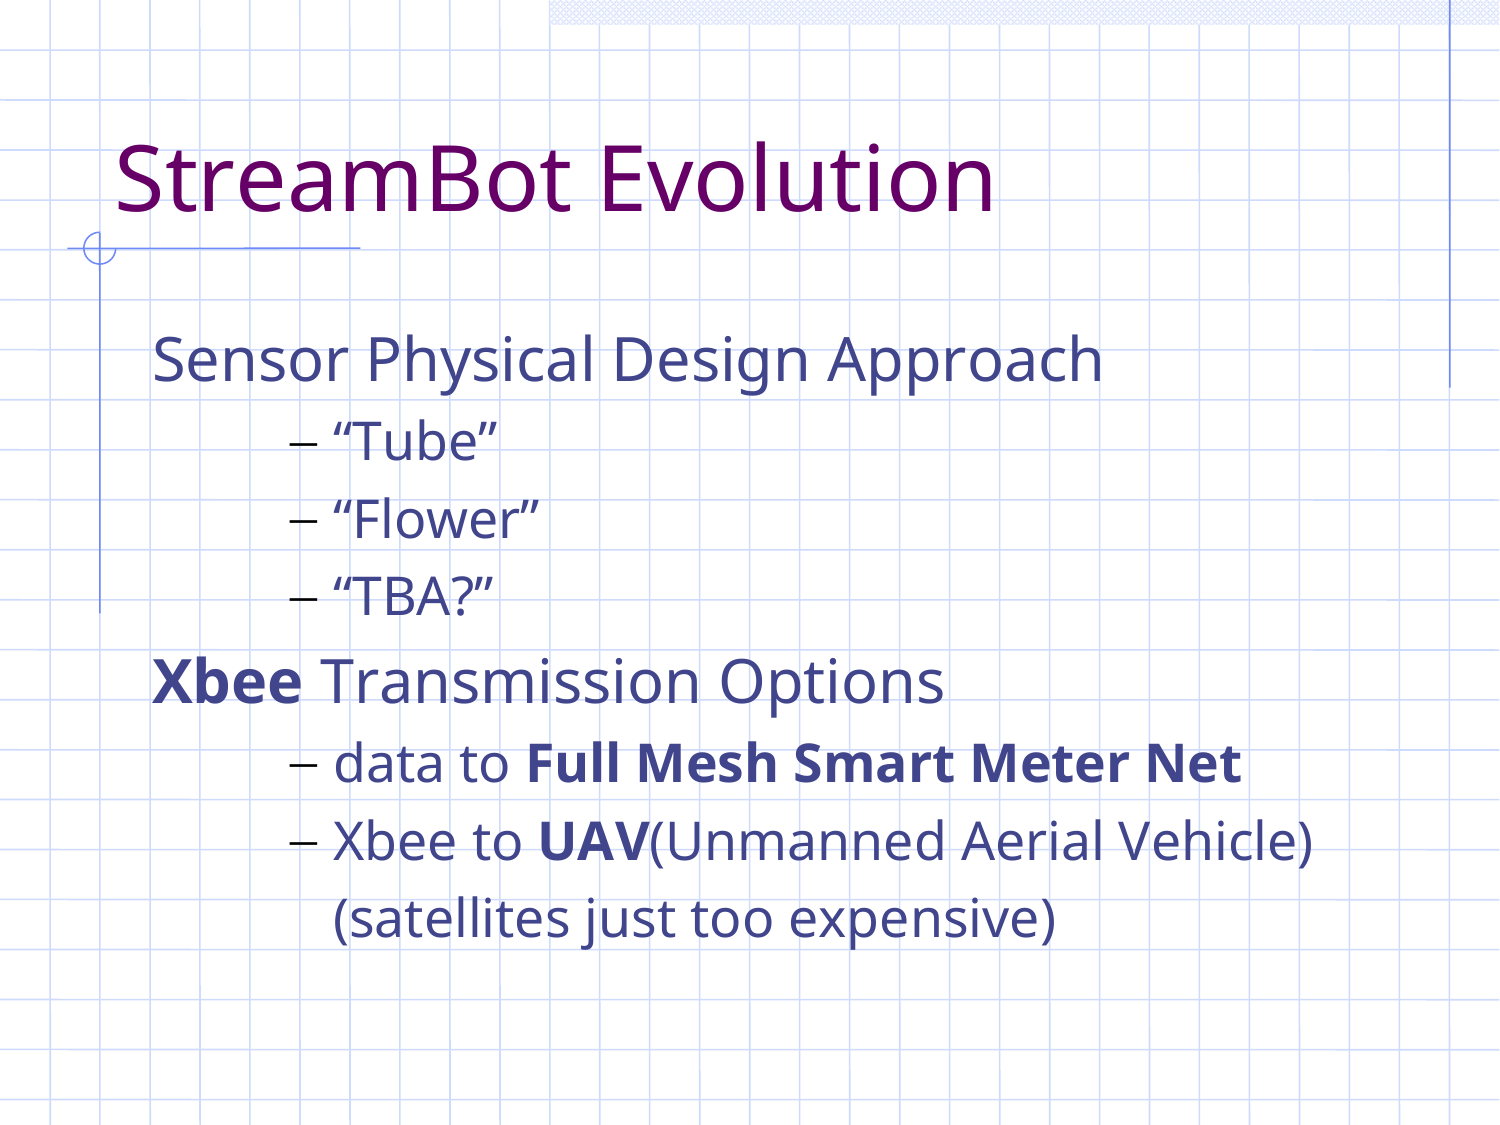

# StreamBot Evolution
Sensor Physical Design Approach
“Tube”
“Flower”
“TBA?”
Xbee Transmission Options
data to Full Mesh Smart Meter Net
Xbee to UAV(Unmanned Aerial Vehicle)
(satellites just too expensive)